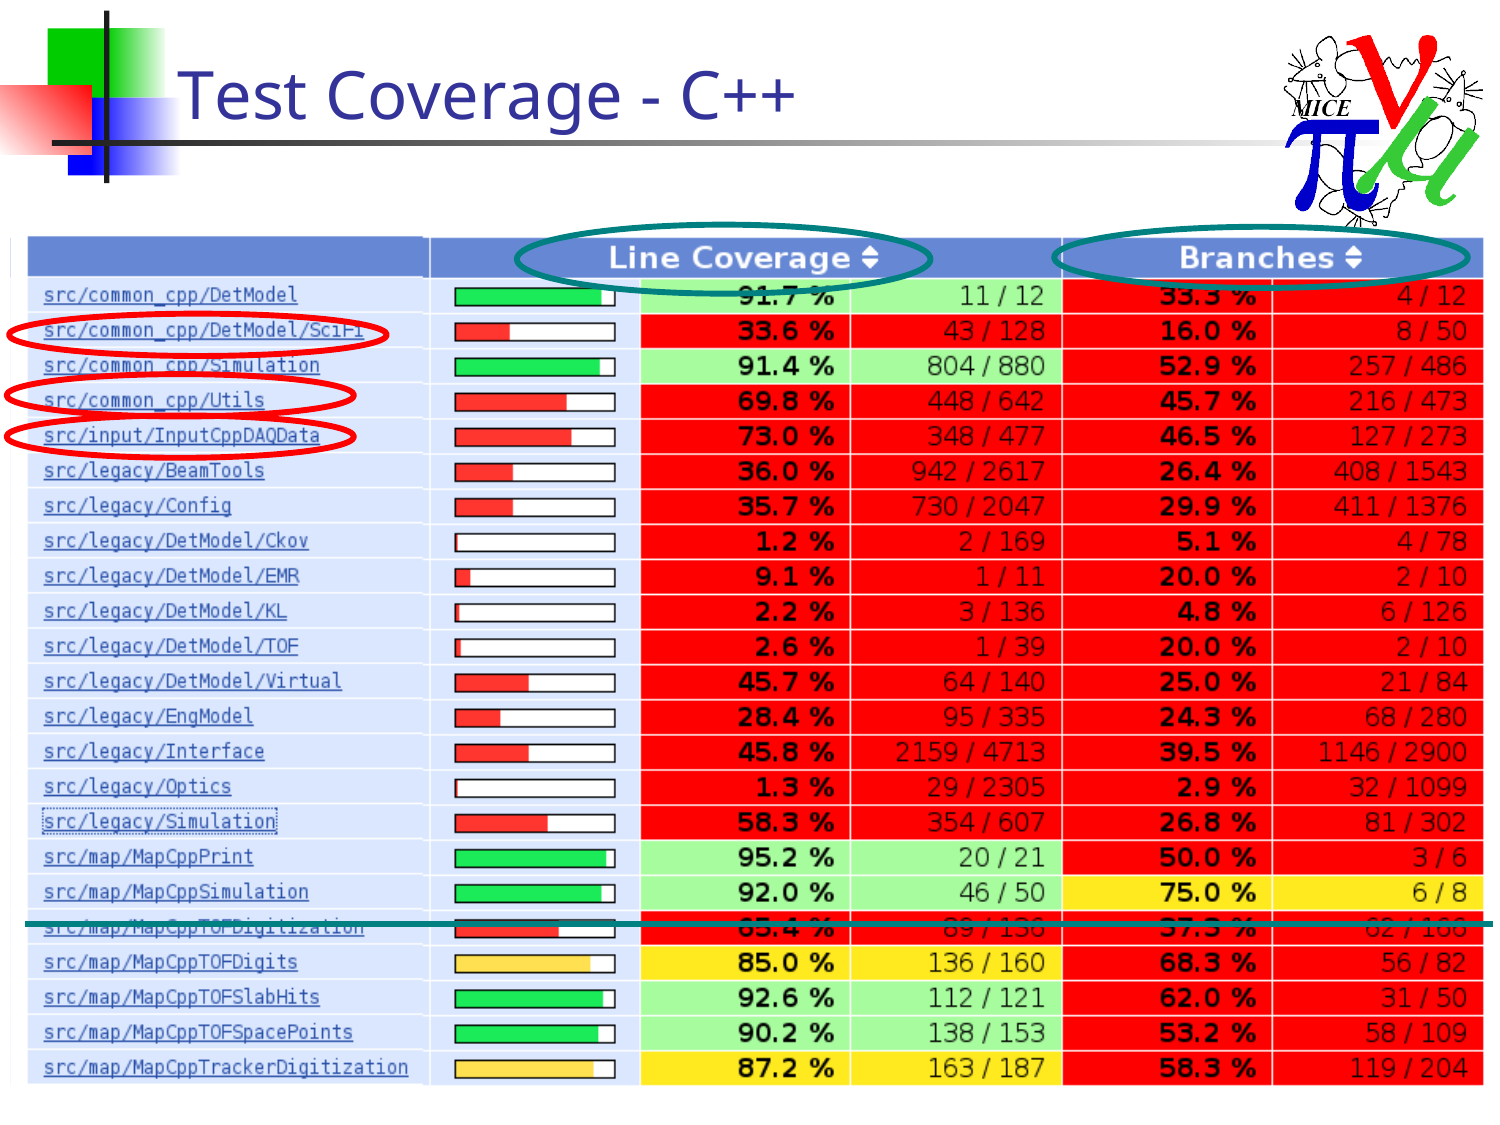

# Test Coverage - C++
Successful software workshop
16 attendees
Mix of user support and developer support
First merge of tracker code in MAUS trunk
Many issues resolved
Lots of training for new developers